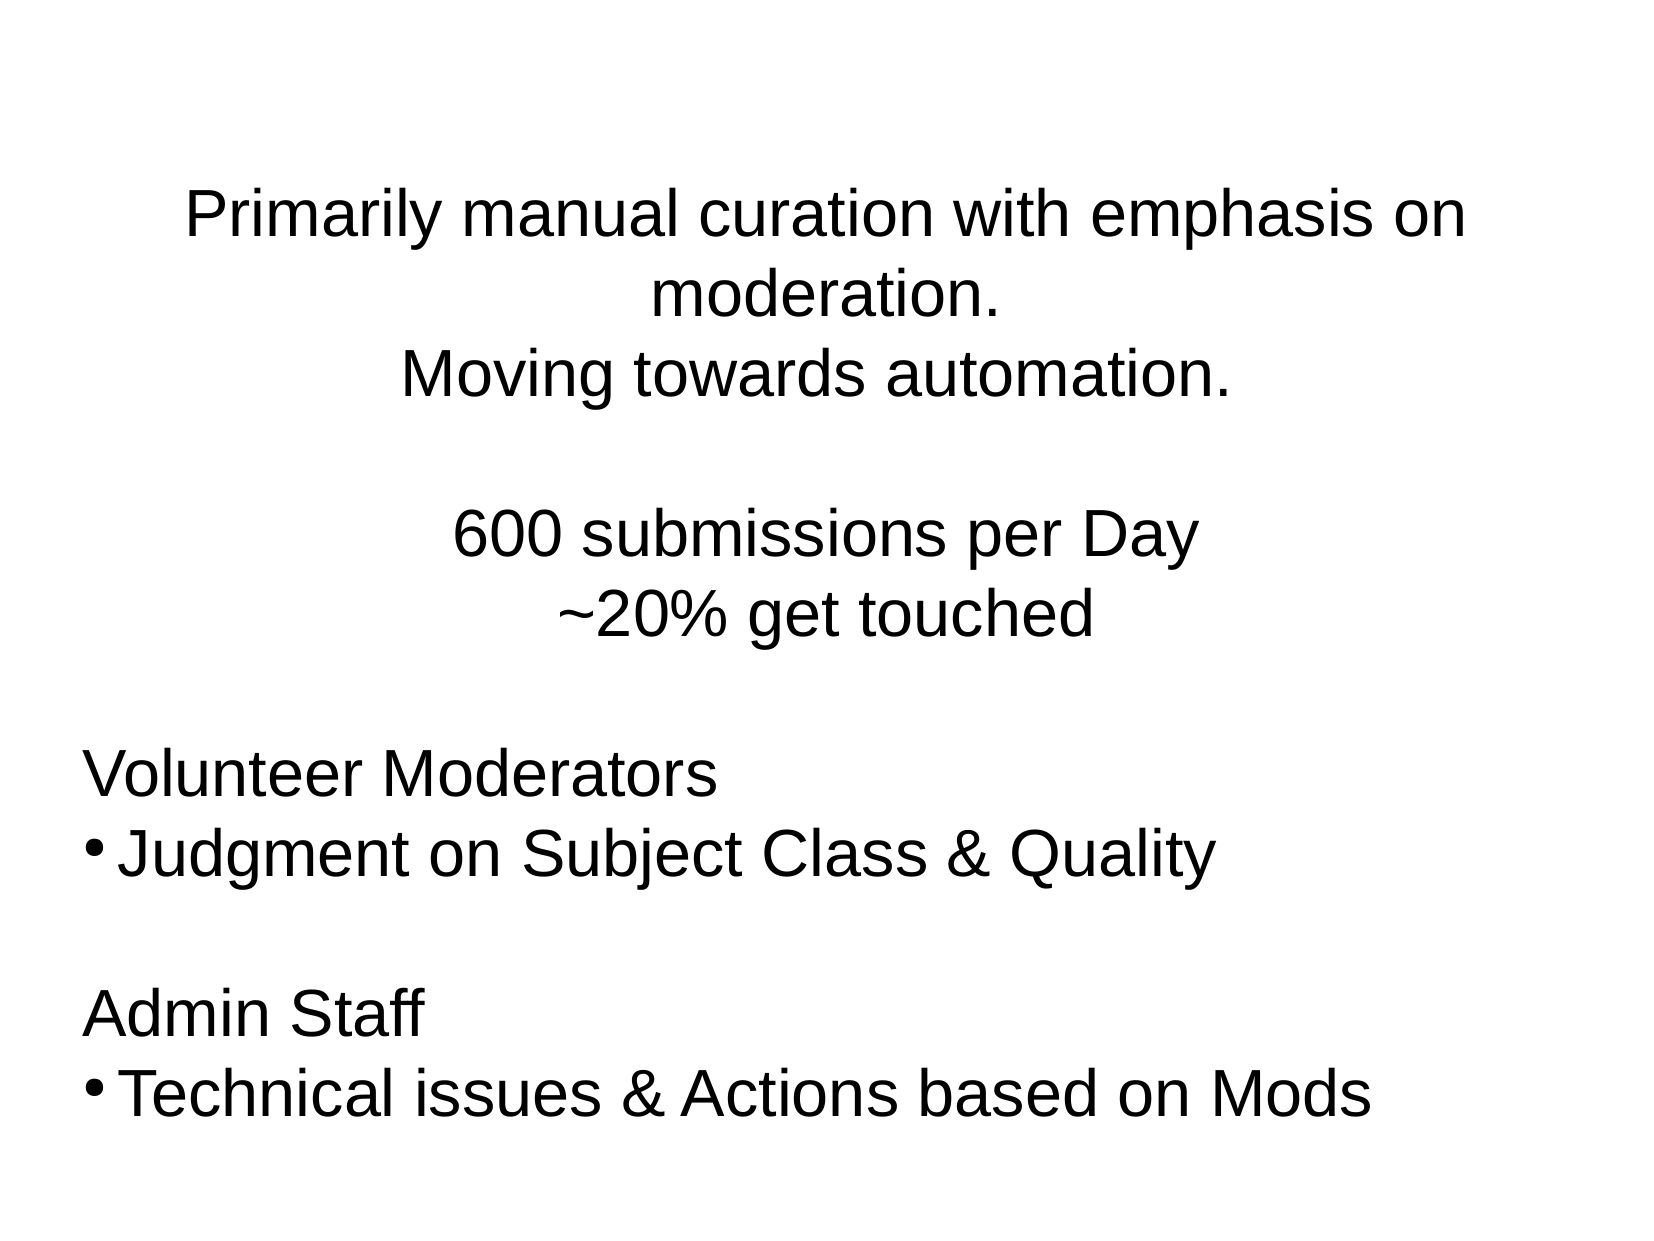

Primarily manual curation with emphasis on moderation.
Moving towards automation.
600 submissions per Day
~20% get touched
Volunteer Moderators
Judgment on Subject Class & Quality
Admin Staff
Technical issues & Actions based on Mods